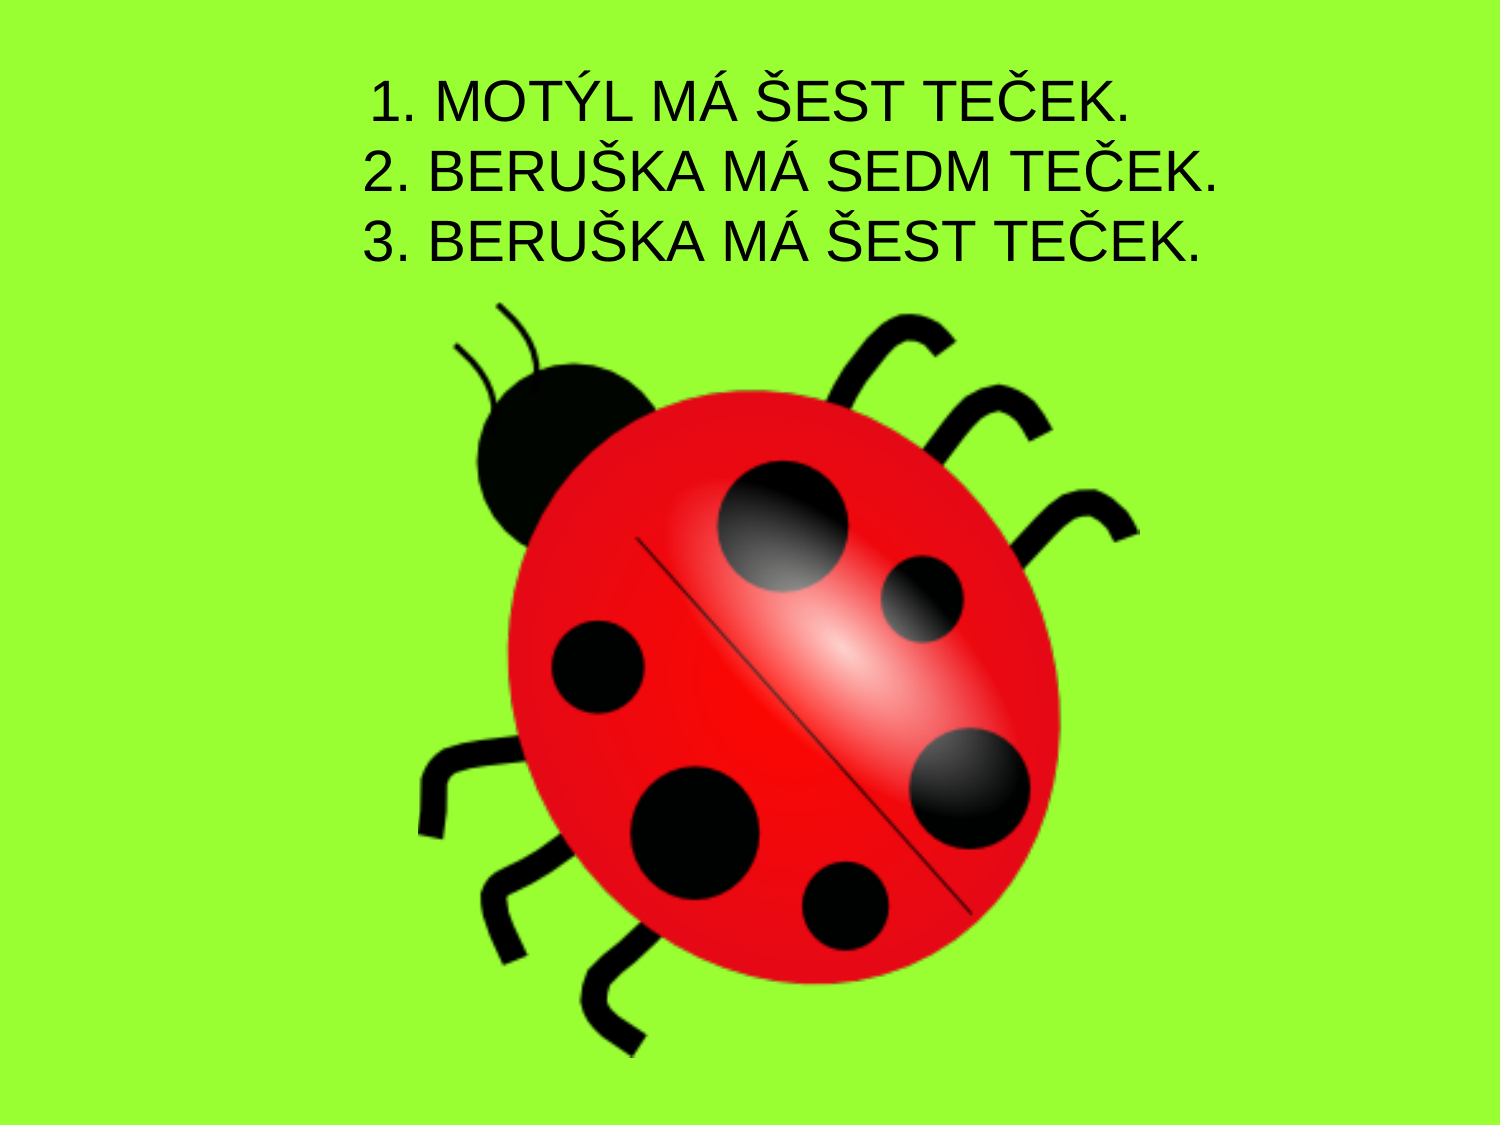

# 1. MOTÝL MÁ ŠEST TEČEK. 2. BERUŠKA MÁ SEDM TEČEK. 3. BERUŠKA MÁ ŠEST TEČEK.